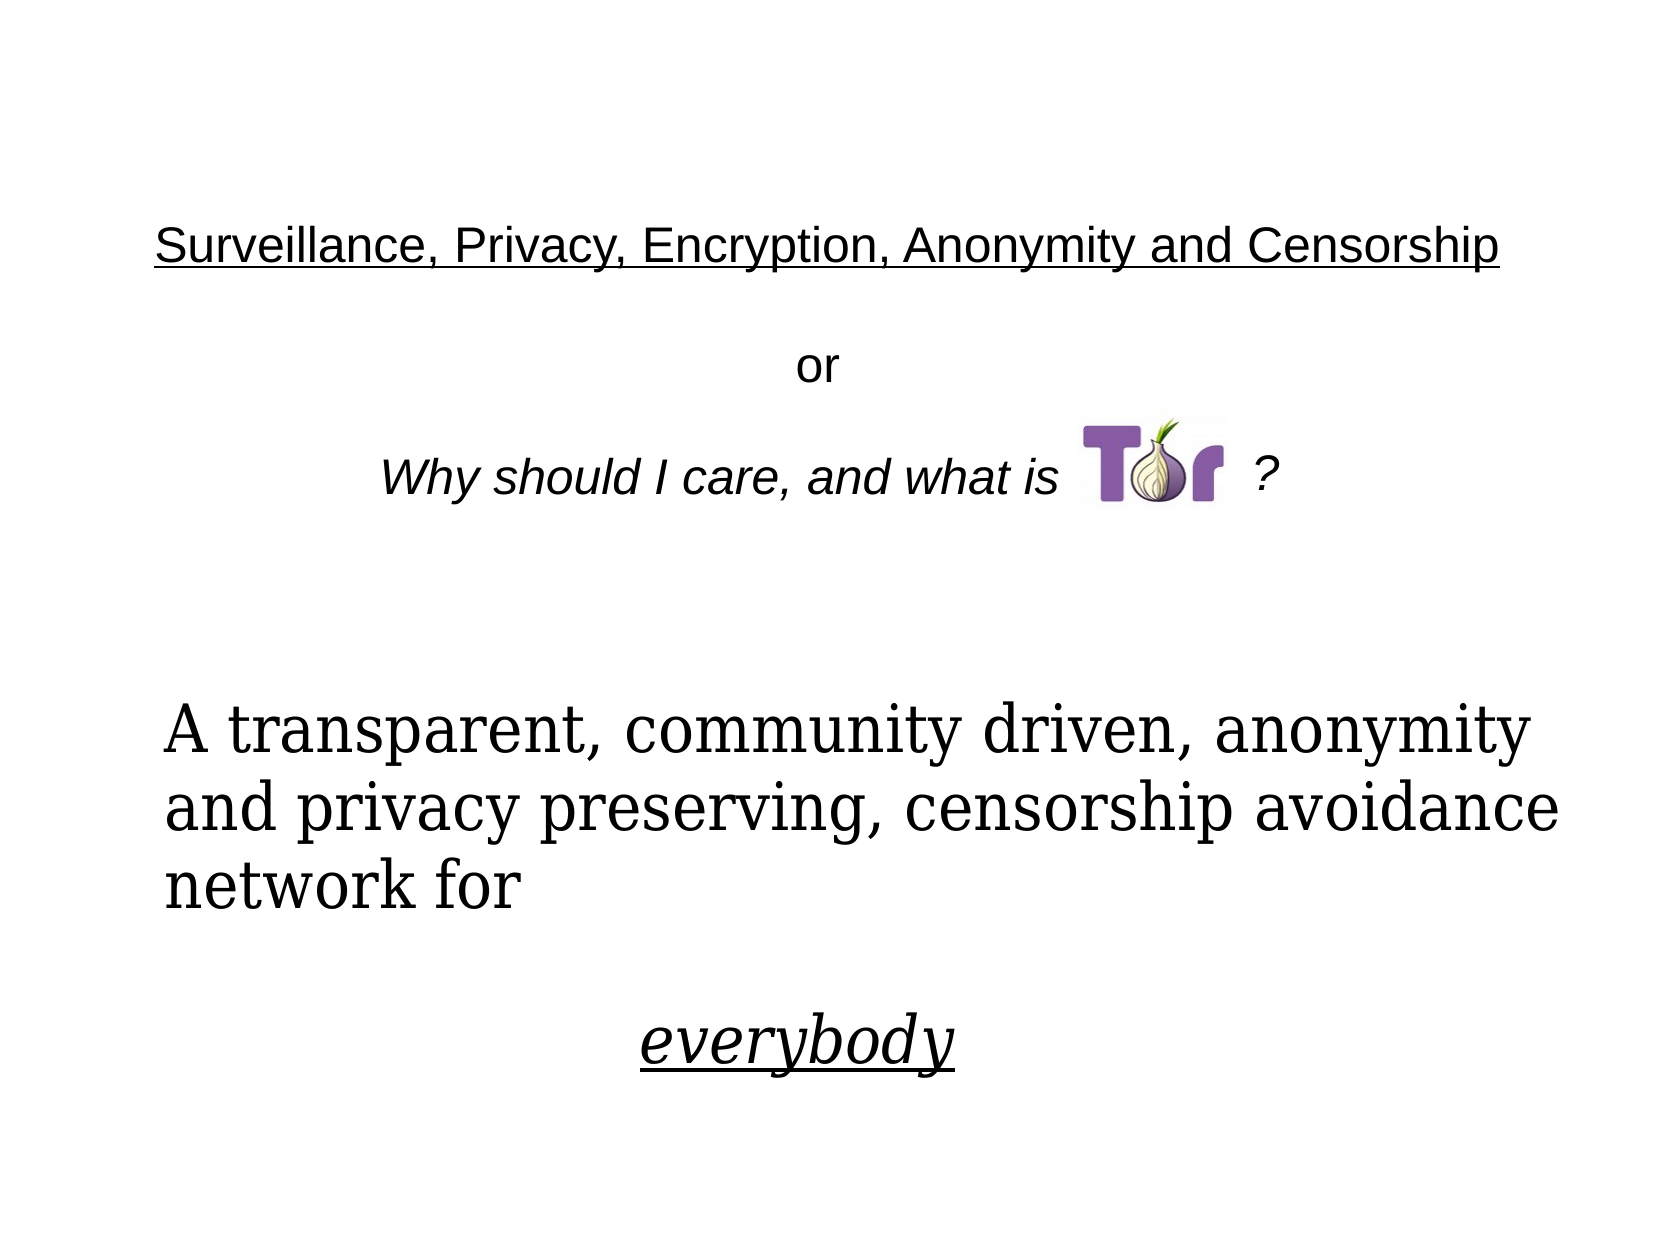

Surveillance, Privacy, Encryption, Anonymity and Censorship
 or
Why should I care, and what is
?
A transparent, community driven, anonymity
and privacy preserving, censorship avoidance
network for
 everybody